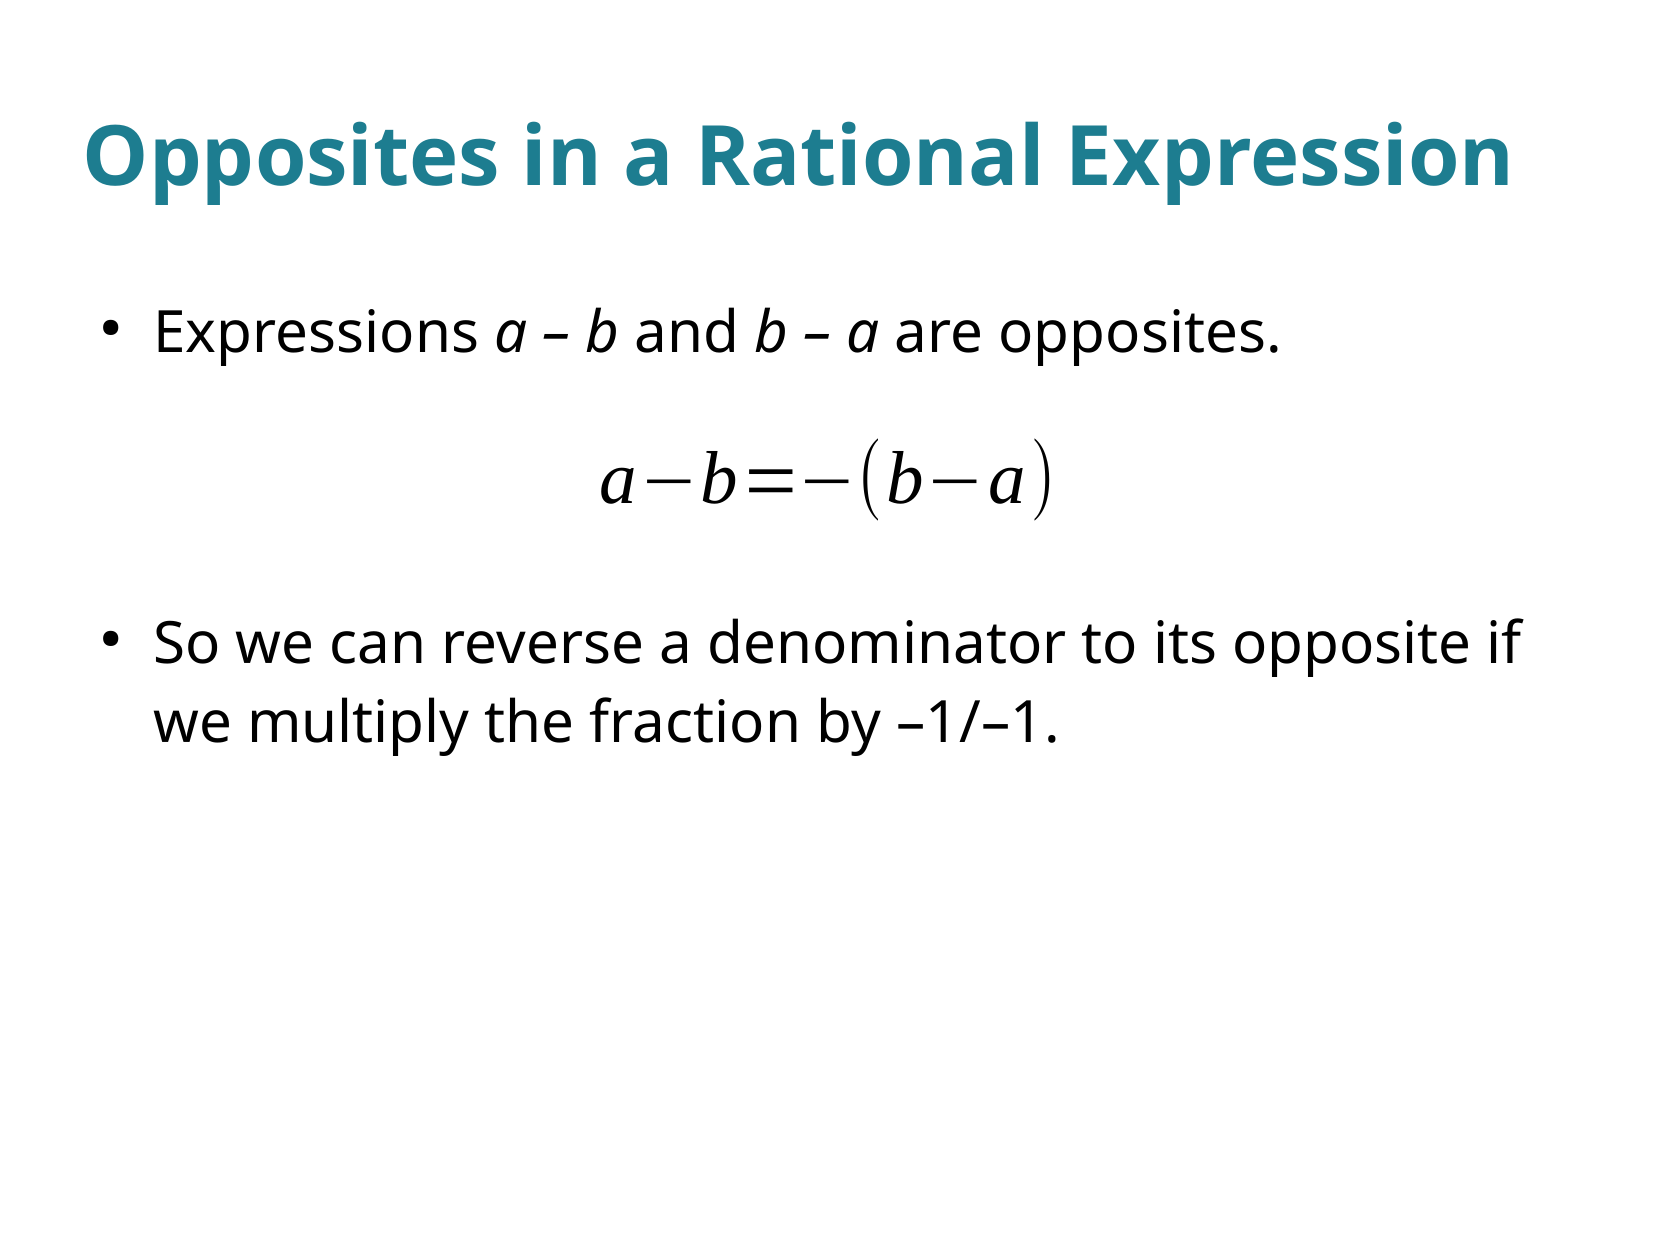

# Opposites in a Rational Expression
Expressions a – b and b – a are opposites.
So we can reverse a denominator to its opposite if we multiply the fraction by –1/–1.